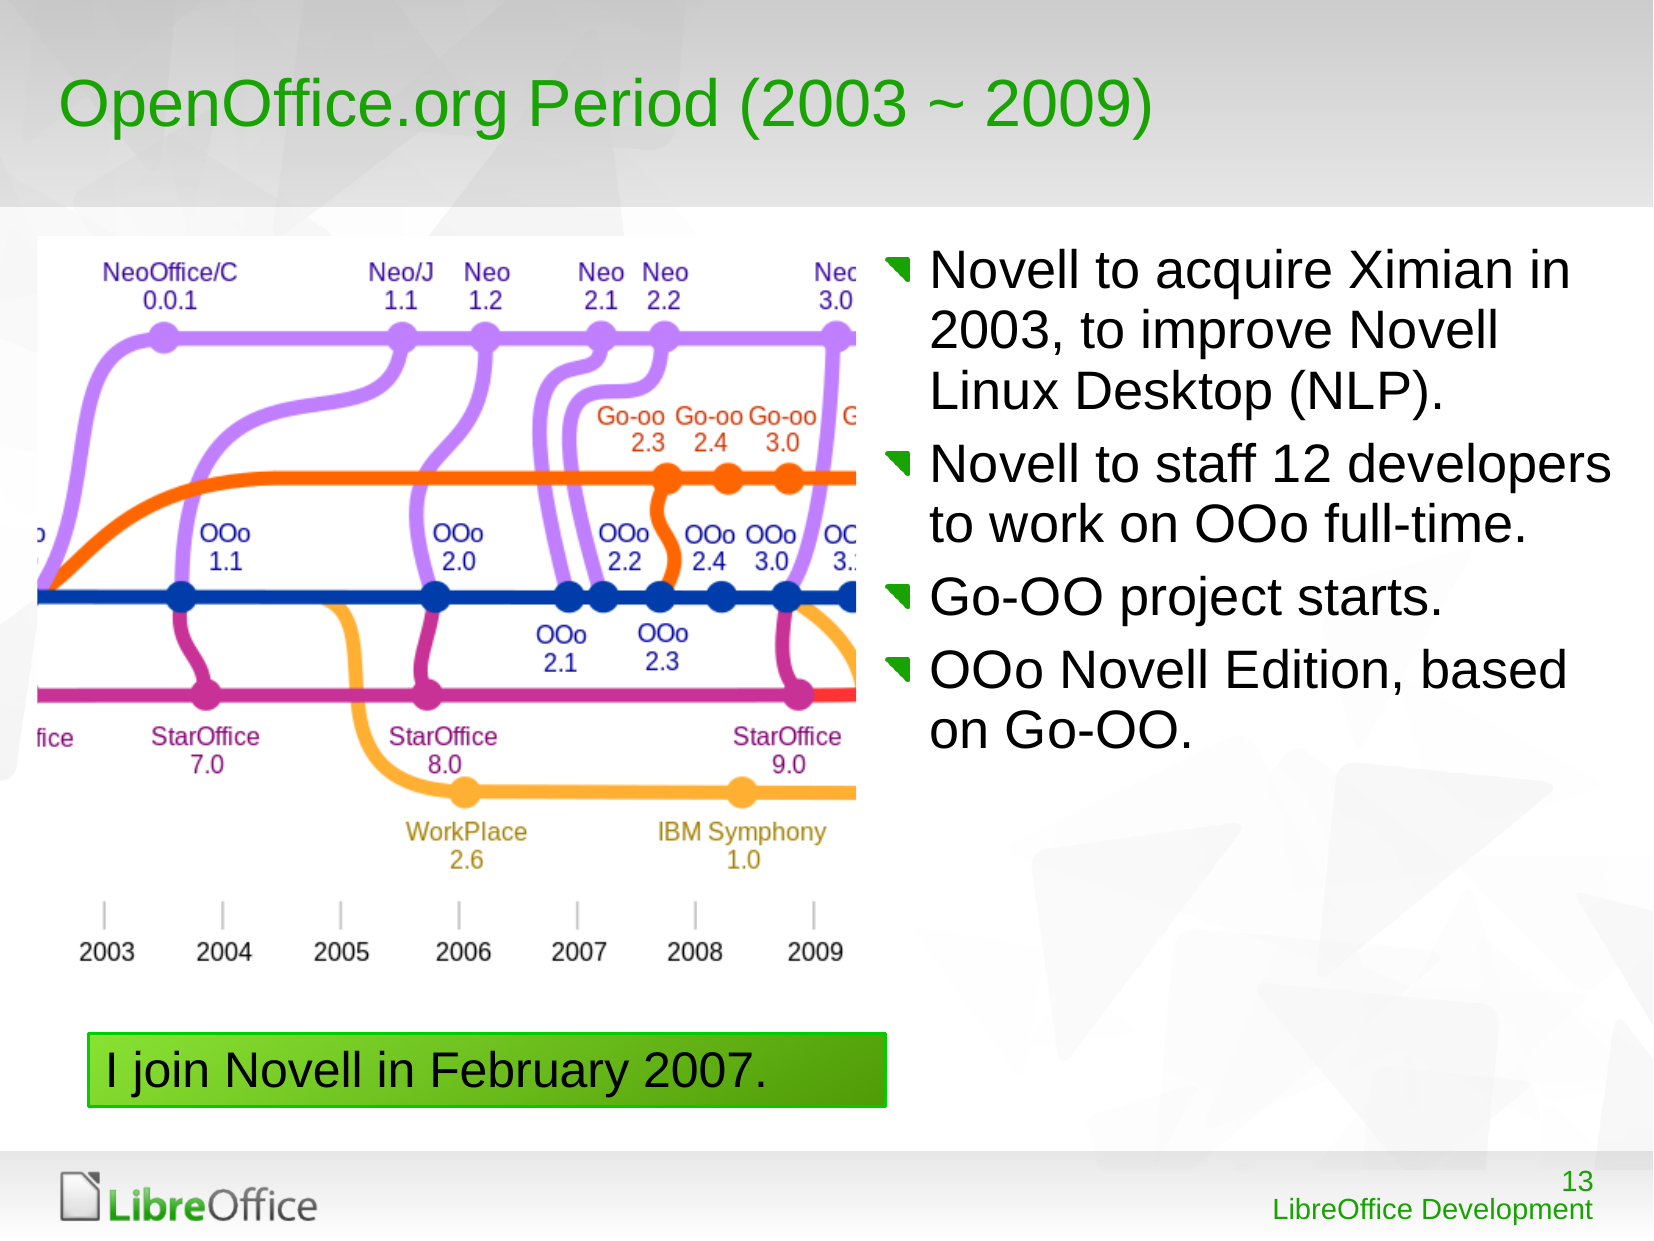

# OpenOffice.org Period (2003 ~ 2009)
Novell to acquire Ximian in 2003, to improve Novell Linux Desktop (NLP).
Novell to staff 12 developers to work on OOo full-time.
Go-OO project starts.
OOo Novell Edition, based on Go-OO.
I join Novell in February 2007.
13
LibreOffice Development